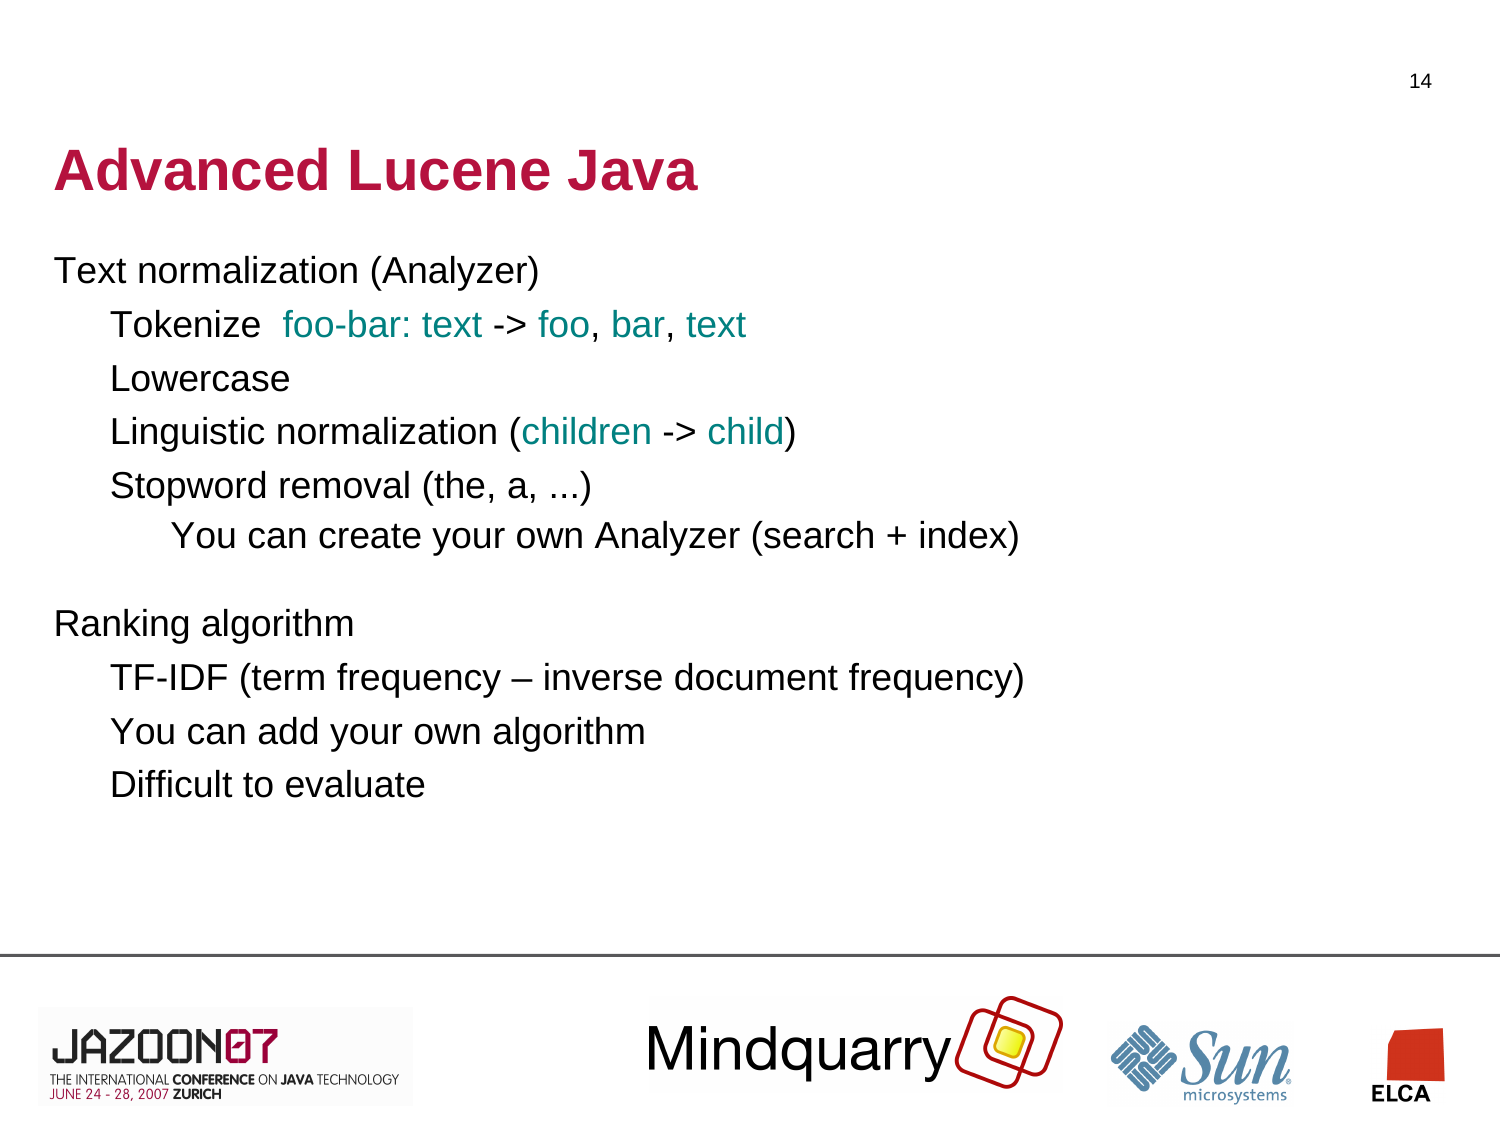

14
# Advanced Lucene Java
Text normalization (Analyzer)
Tokenize foo-bar: text -> foo, bar, text
Lowercase
Linguistic normalization (children -> child)
Stopword removal (the, a, ...)
You can create your own Analyzer (search + index)
Ranking algorithm
TF-IDF (term frequency – inverse document frequency)
You can add your own algorithm
Difficult to evaluate